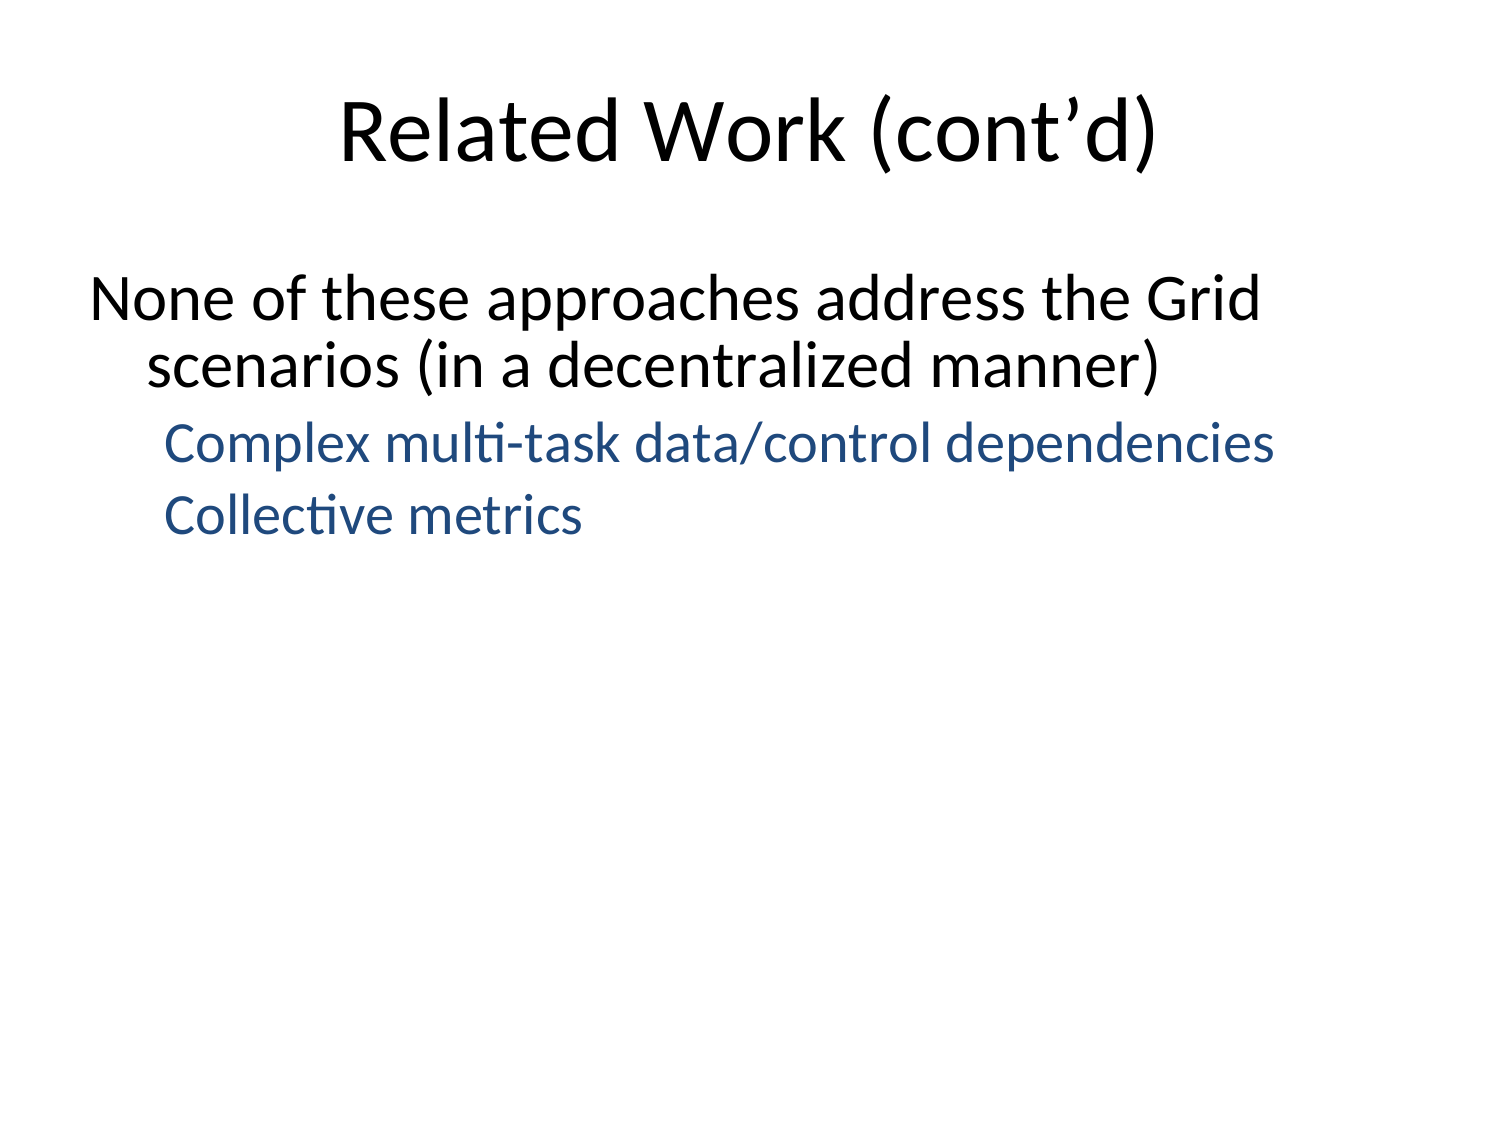

# Related Work (cont’d)
None of these approaches address the Grid scenarios (in a decentralized manner)
Complex multi-task data/control dependencies
Collective metrics